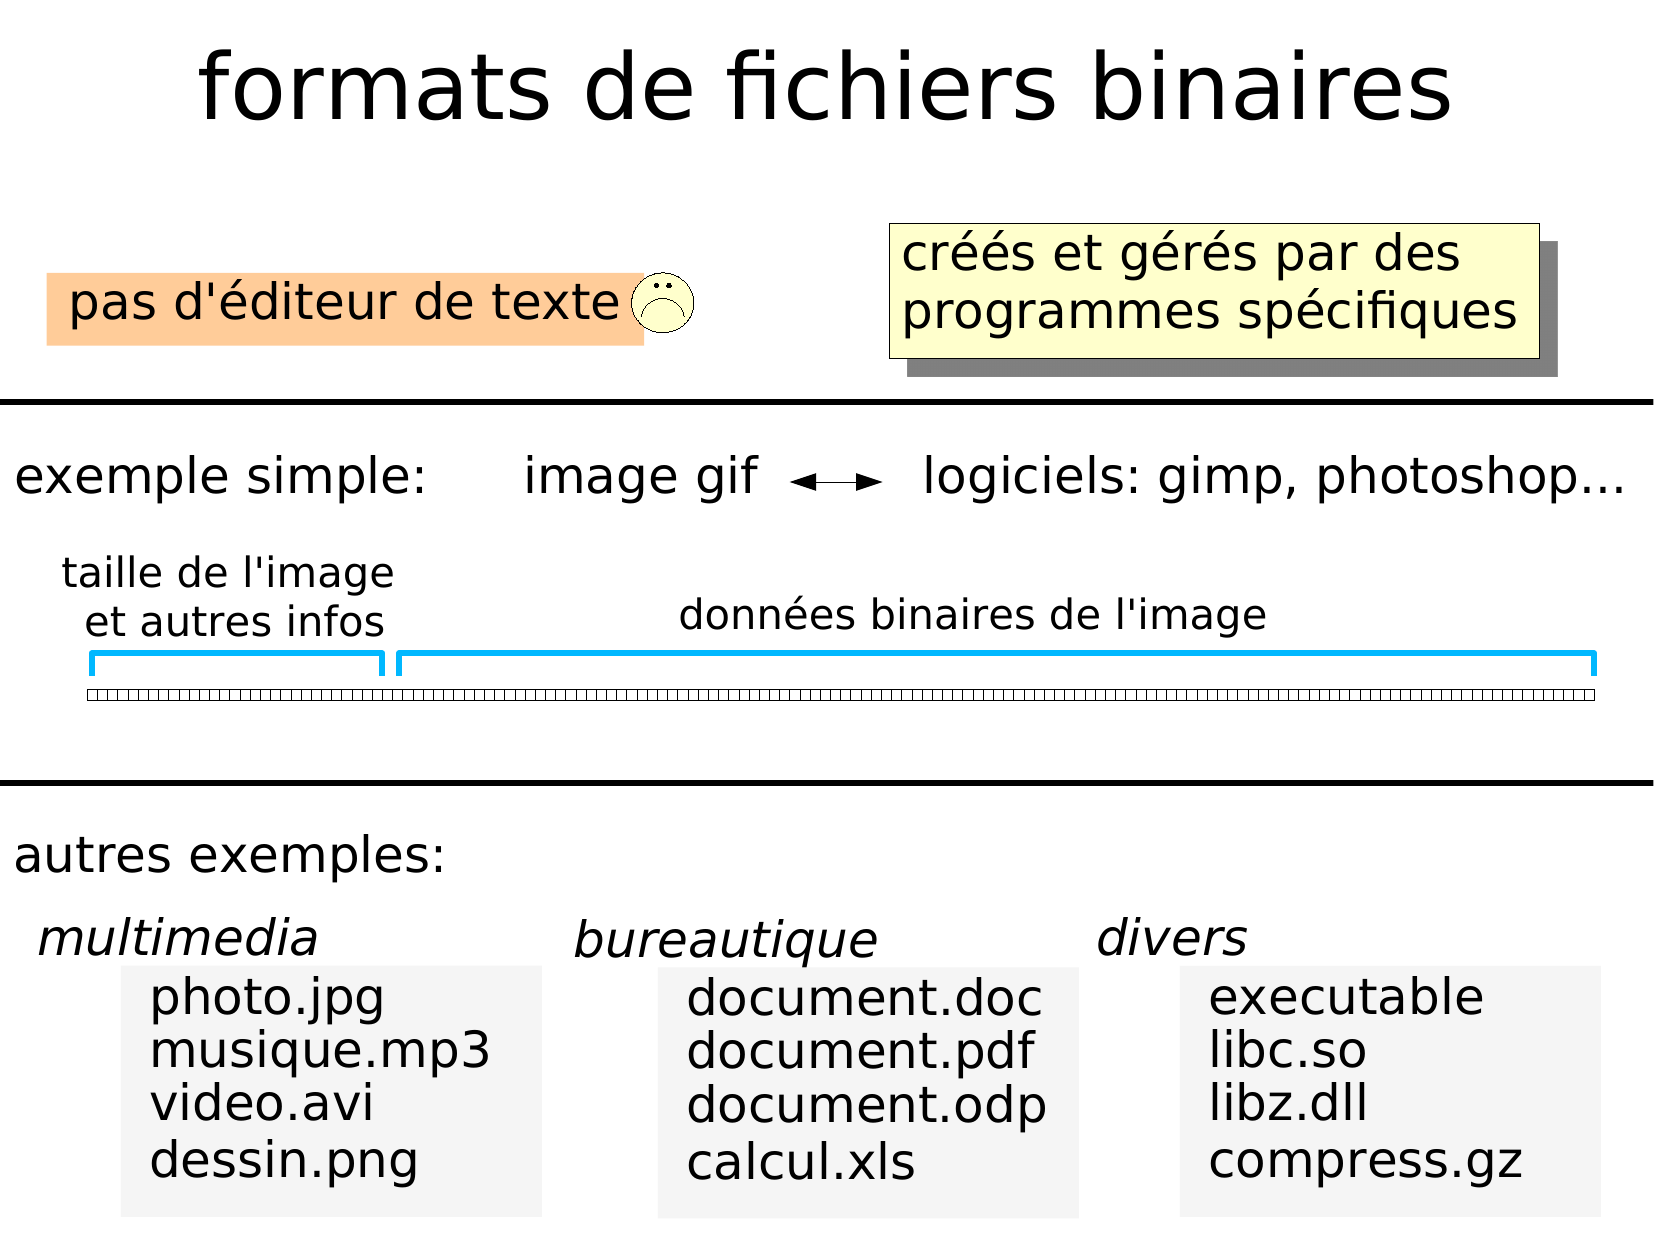

# formats de fichiers binaires
créés et gérés par des programmes spécifiques
 pas d'éditeur de texte
image gif
logiciels: gimp, photoshop...
exemple simple:
taille de l'image
et autres infos
données binaires de l'image
autres exemples:
multimedia
divers
bureautique
photo.jpg
executable
document.doc
musique.mp3
libc.so
document.pdf
video.avi
libz.dll
document.odp
dessin.png
compress.gz
calcul.xls